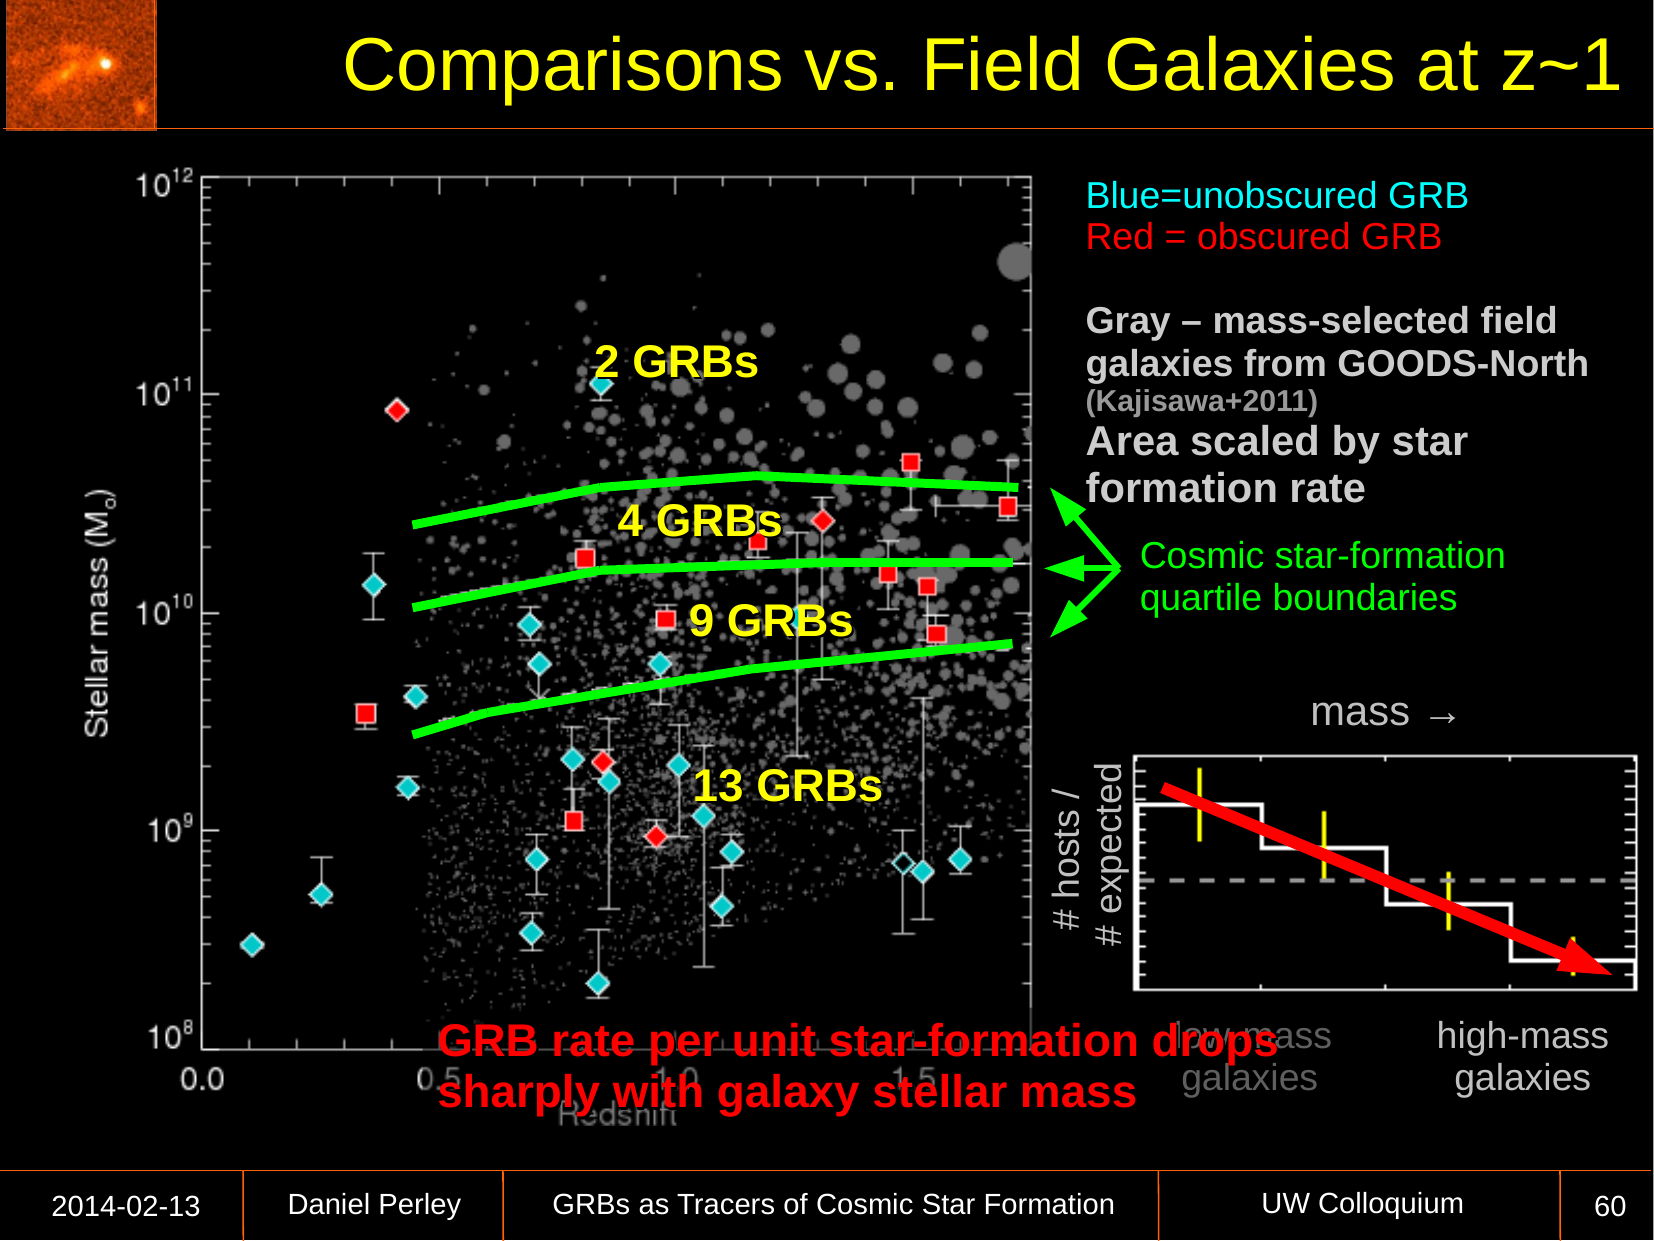

# Comparisons vs. Field Galaxies at z~1
Blue=unobscured GRB
Red = obscured GRB
Gray – mass-selected field galaxies from GOODS-North
(Kajisawa+2011)
Area scaled by star formation rate
2 GRBs
4 GRBs
Cosmic star-formation quartile boundaries
9 GRBs
mass →
13 GRBs
# hosts / # expected
 low-mass high-mass
galaxies galaxies
GRB rate per unit star-formation drops sharply with galaxy stellar mass
2014-02-13
60